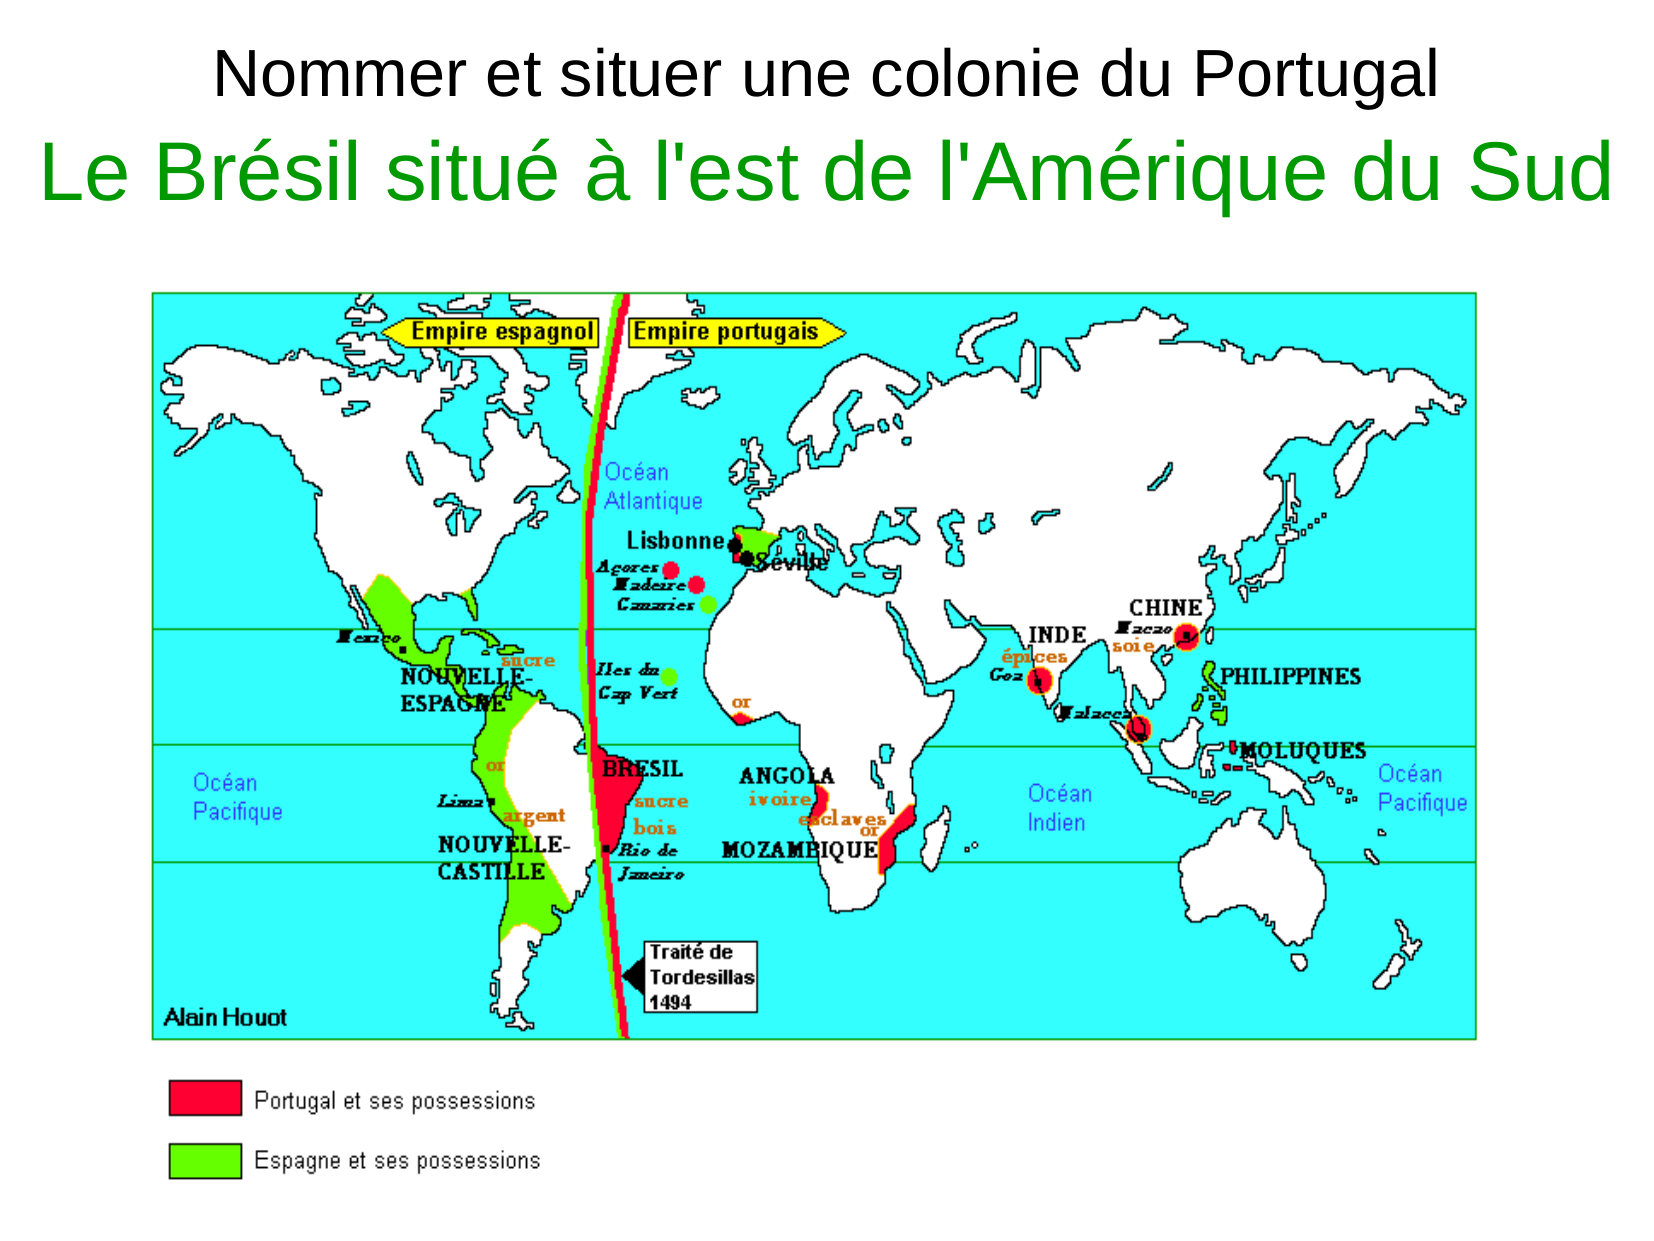

Nommer et situer une colonie du Portugal
 Le Brésil situé à l'est de l'Amérique du Sud